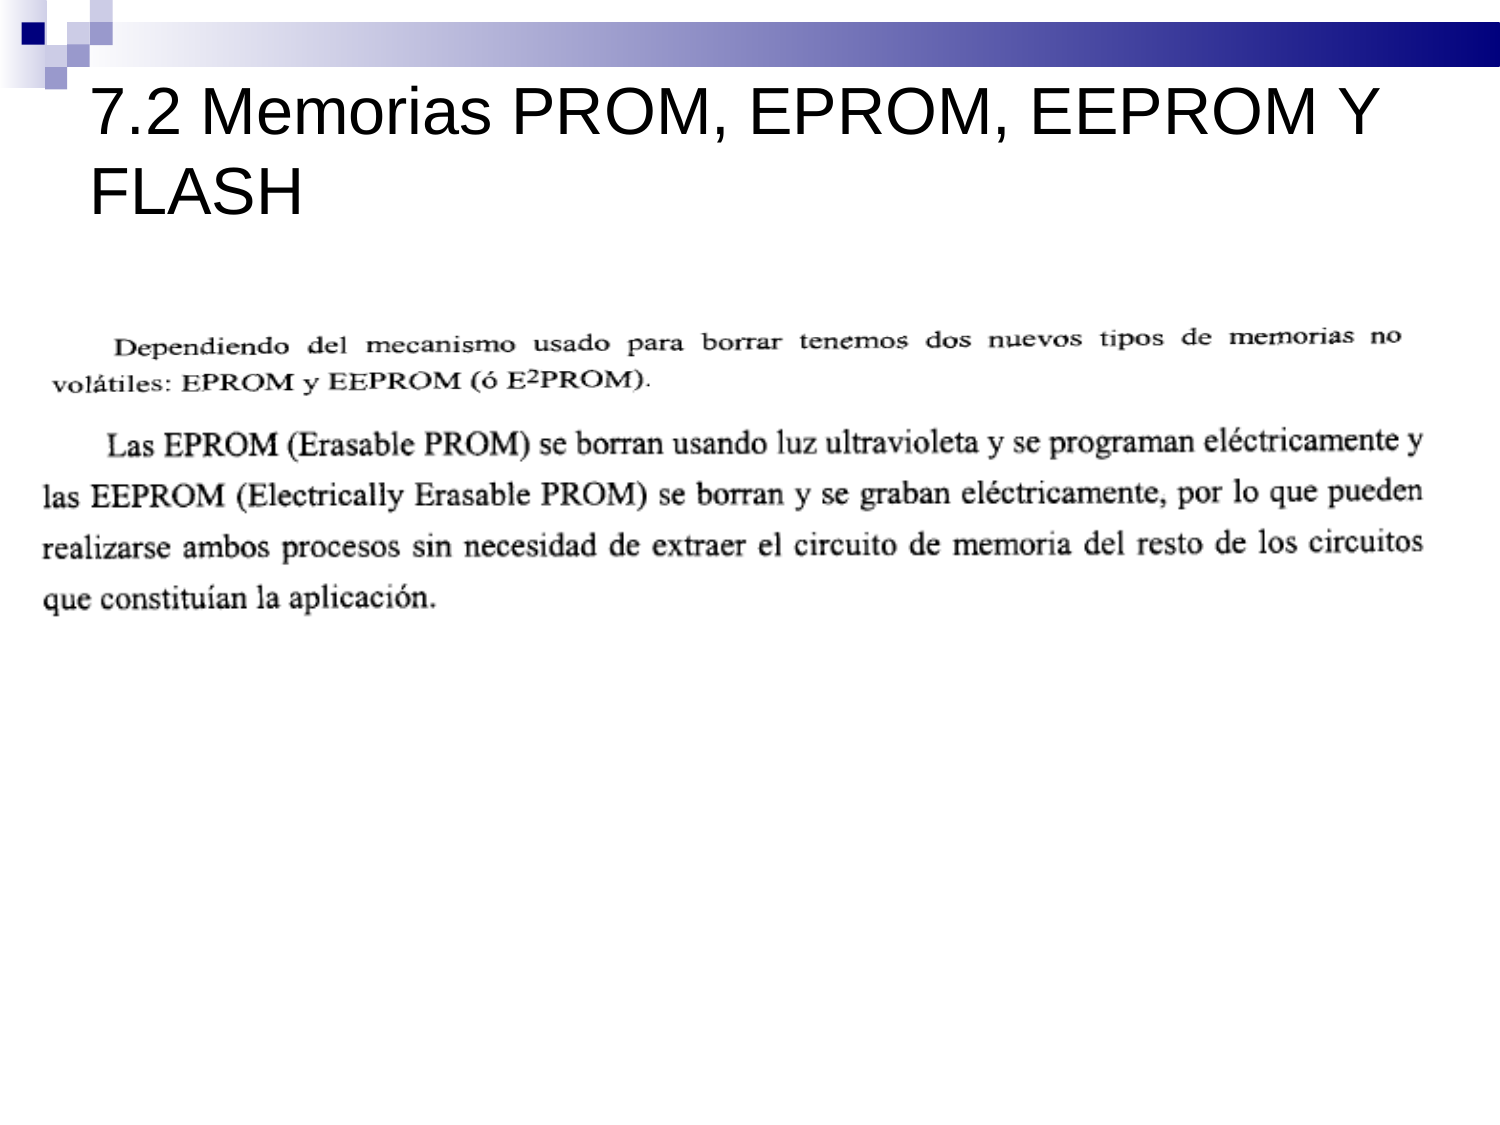

# 7.2 Memorias PROM, EPROM, EEPROM Y FLASH